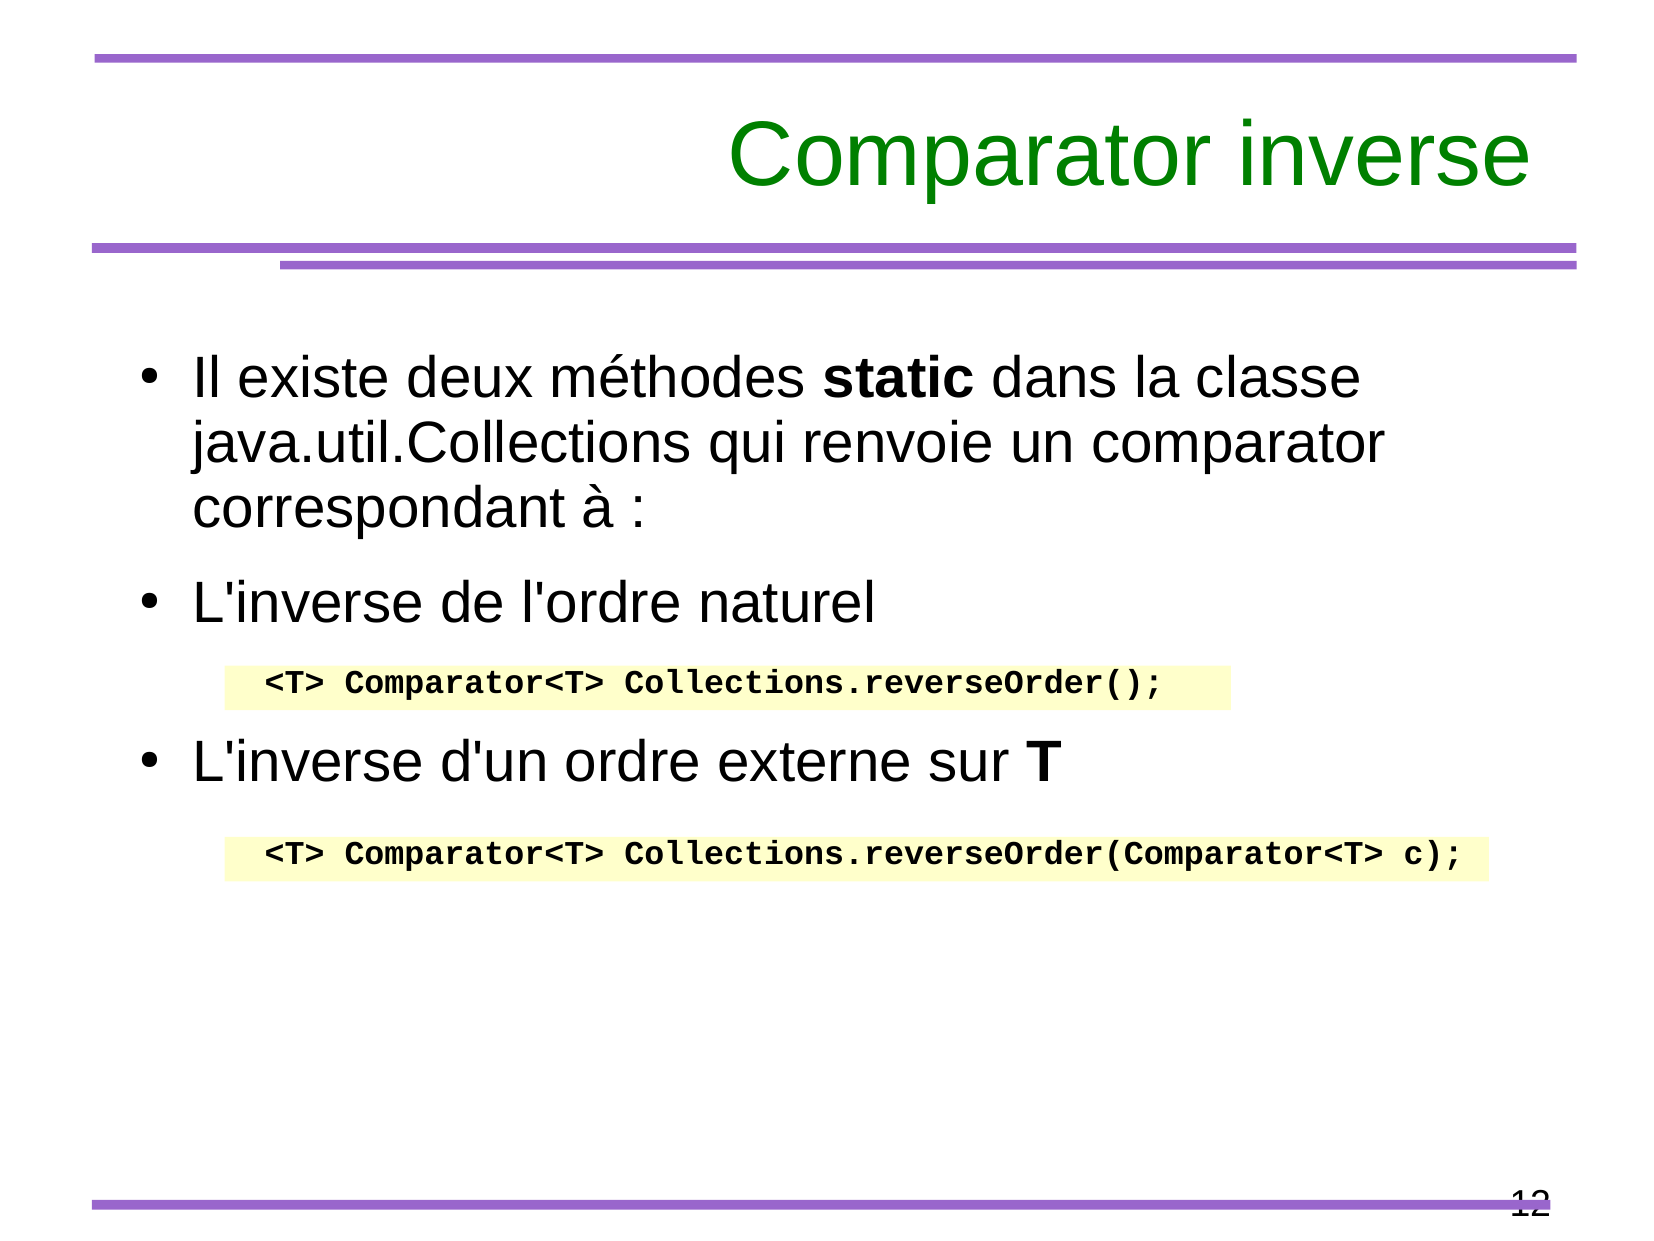

# Comparator inverse
Il existe deux méthodes static dans la classe java.util.Collections qui renvoie un comparator correspondant à :
L'inverse de l'ordre naturel
L'inverse d'un ordre externe sur T
 <T> Comparator<T> Collections.reverseOrder();
 <T> Comparator<T> Collections.reverseOrder(Comparator<T> c);